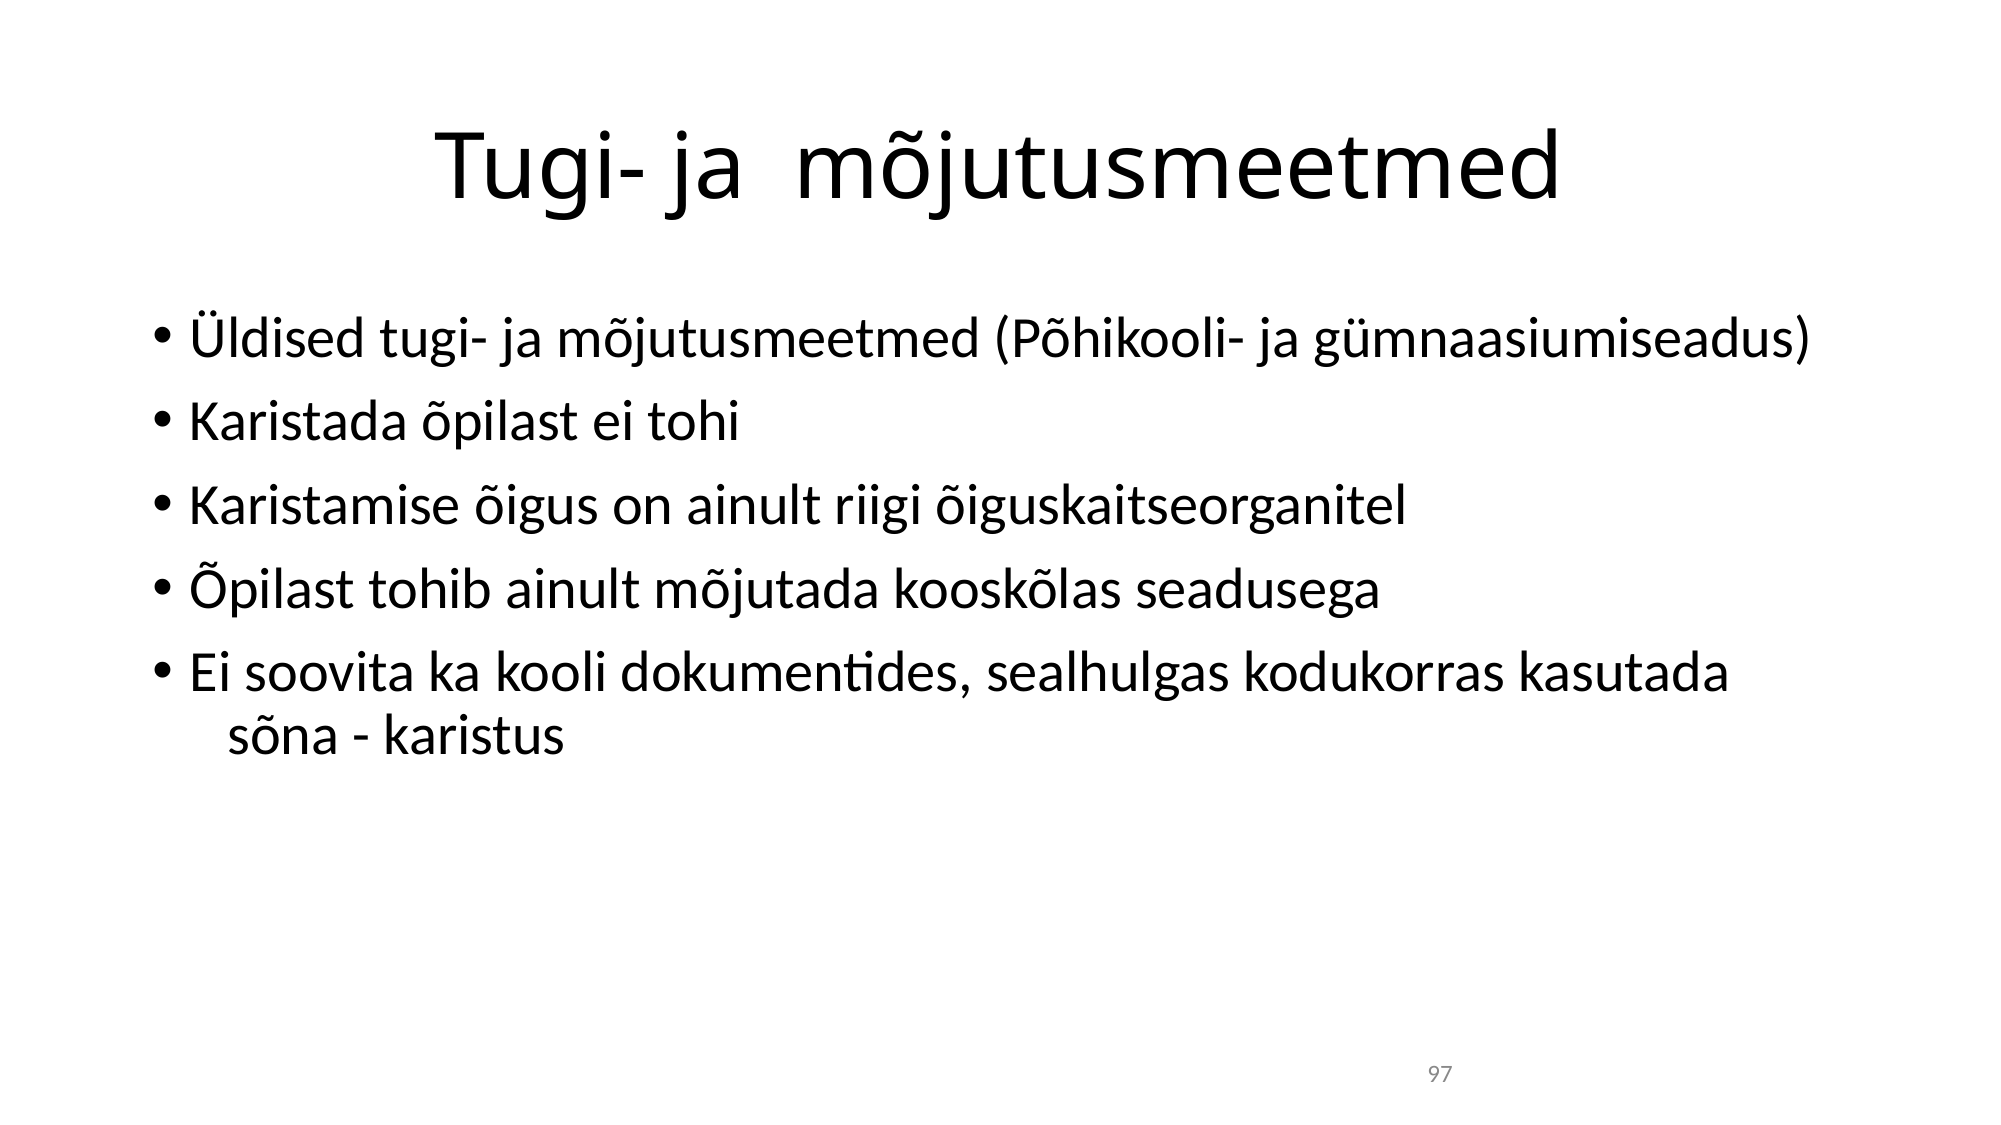

# Tugi- ja mõjutusmeetmed
Üldised tugi- ja mõjutusmeetmed (Põhikooli- ja gümnaasiumiseadus)
Karistada õpilast ei tohi
Karistamise õigus on ainult riigi õiguskaitseorganitel
Õpilast tohib ainult mõjutada kooskõlas seadusega
Ei soovita ka kooli dokumentides, sealhulgas kodukorras kasutada sõna - karistus
97